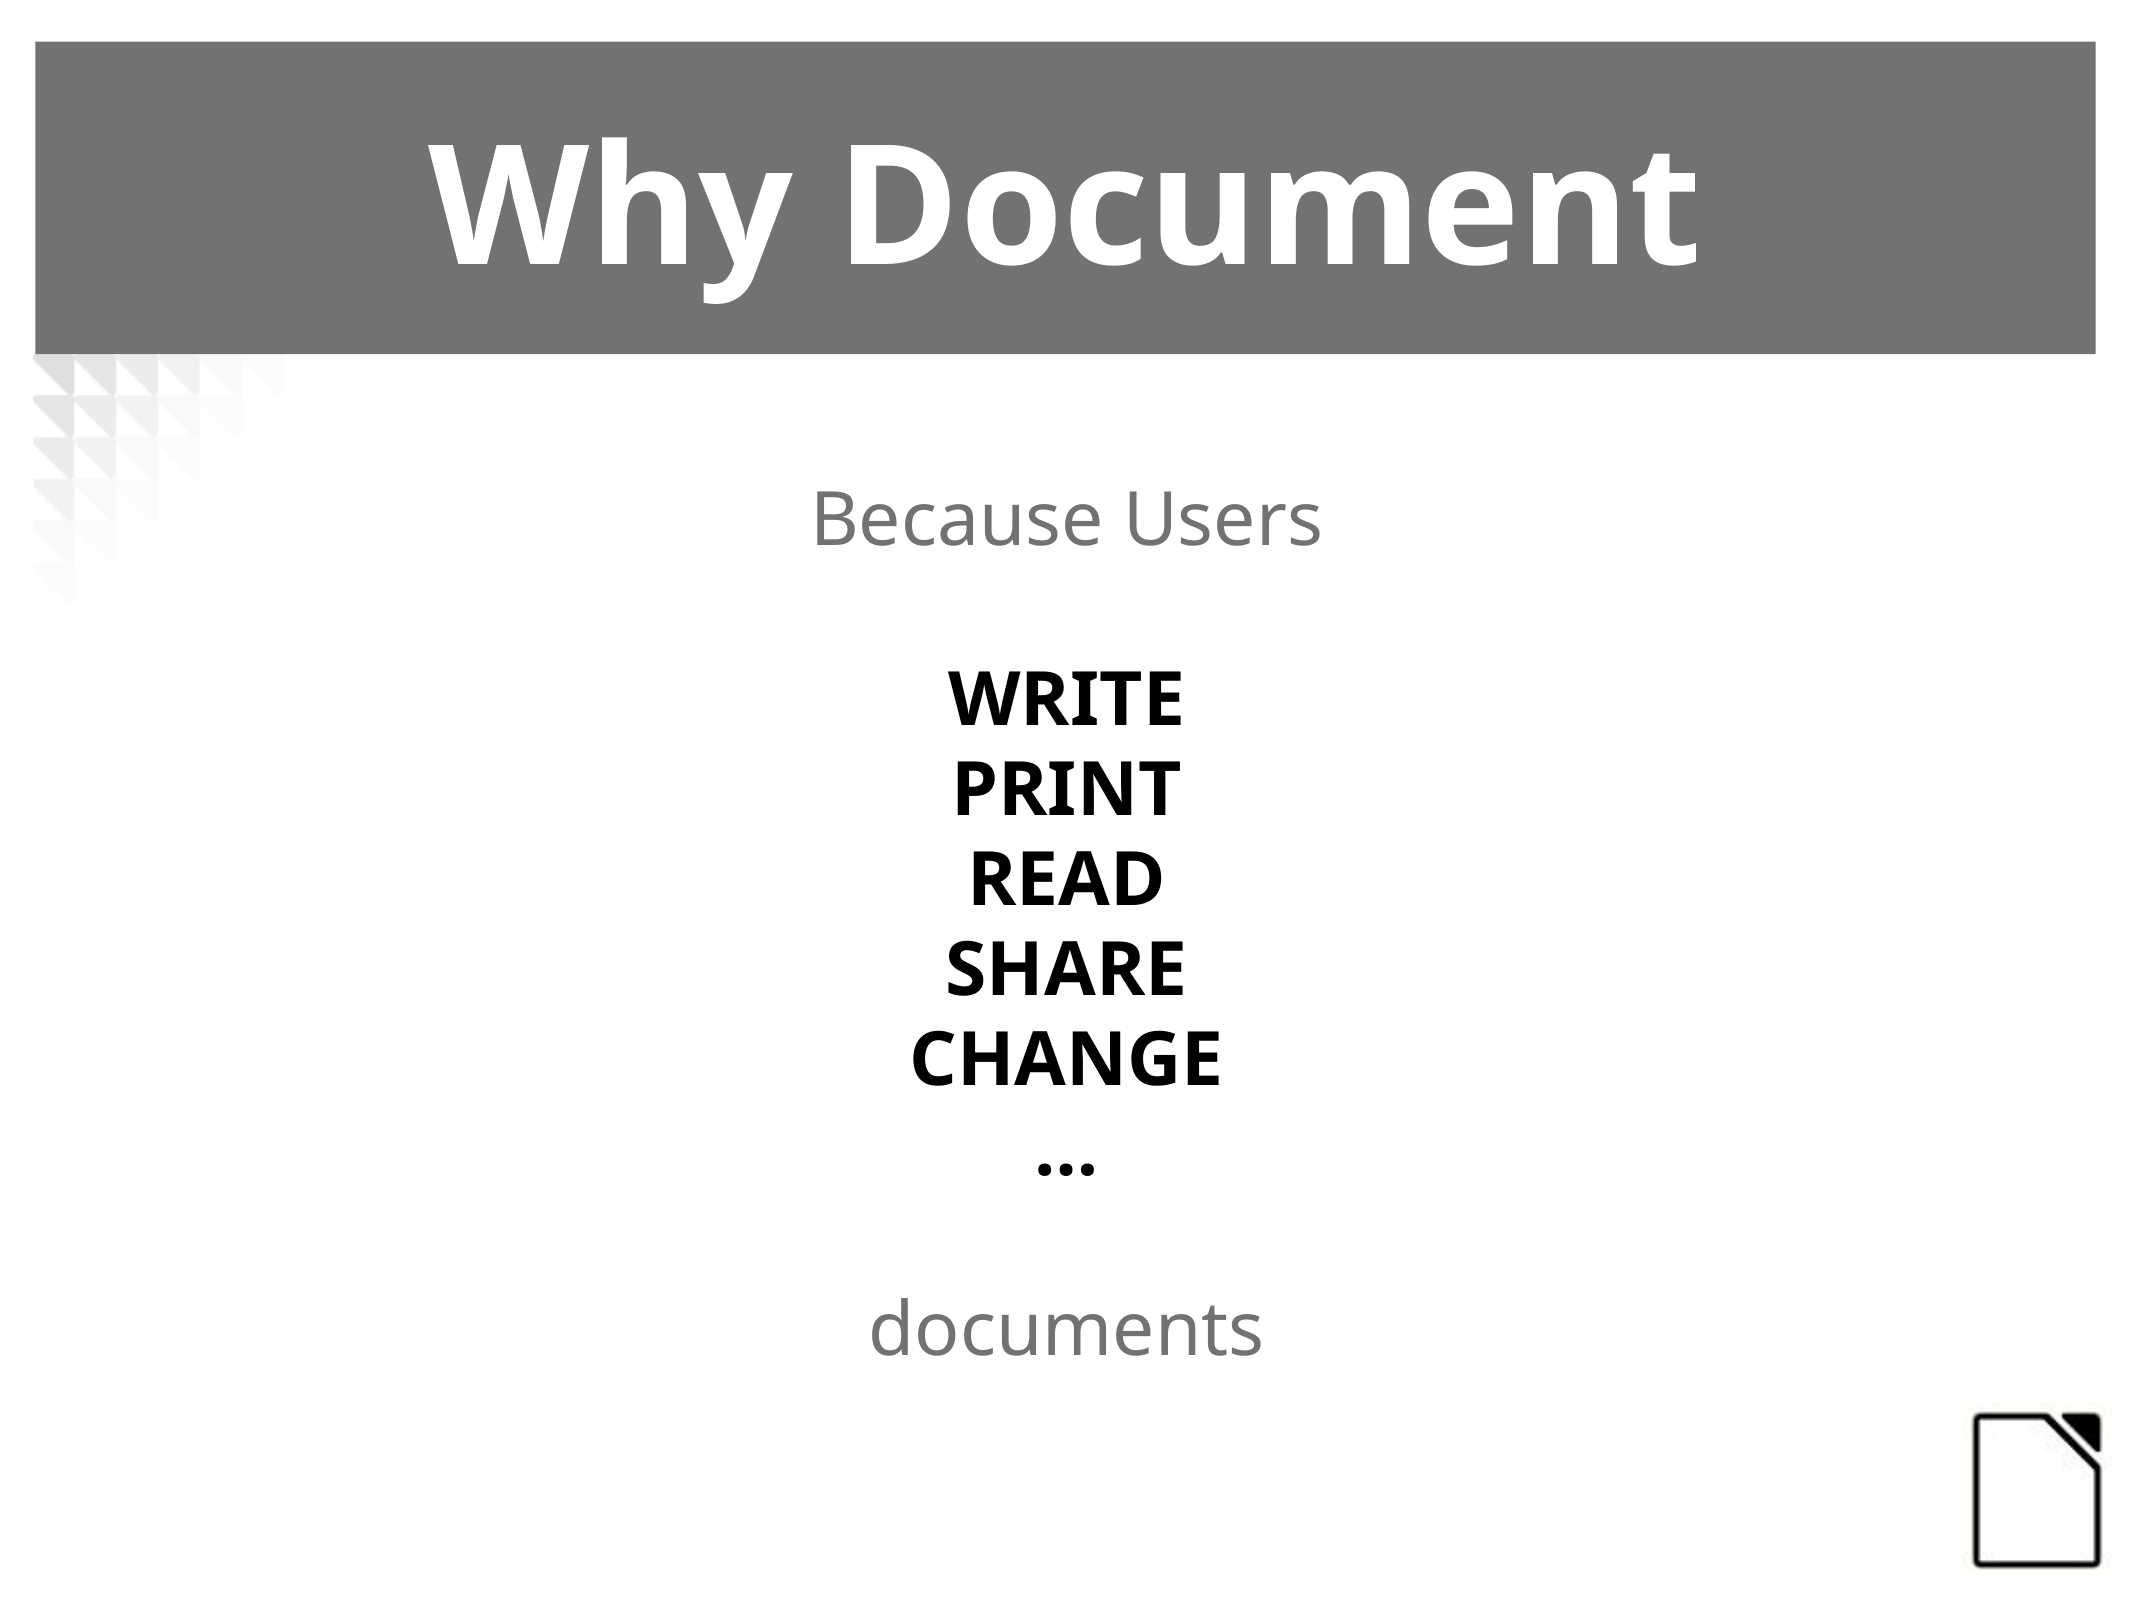

# Why Document
Because Users
WRITE
PRINT
READ
SHARE
CHANGE
…
documents